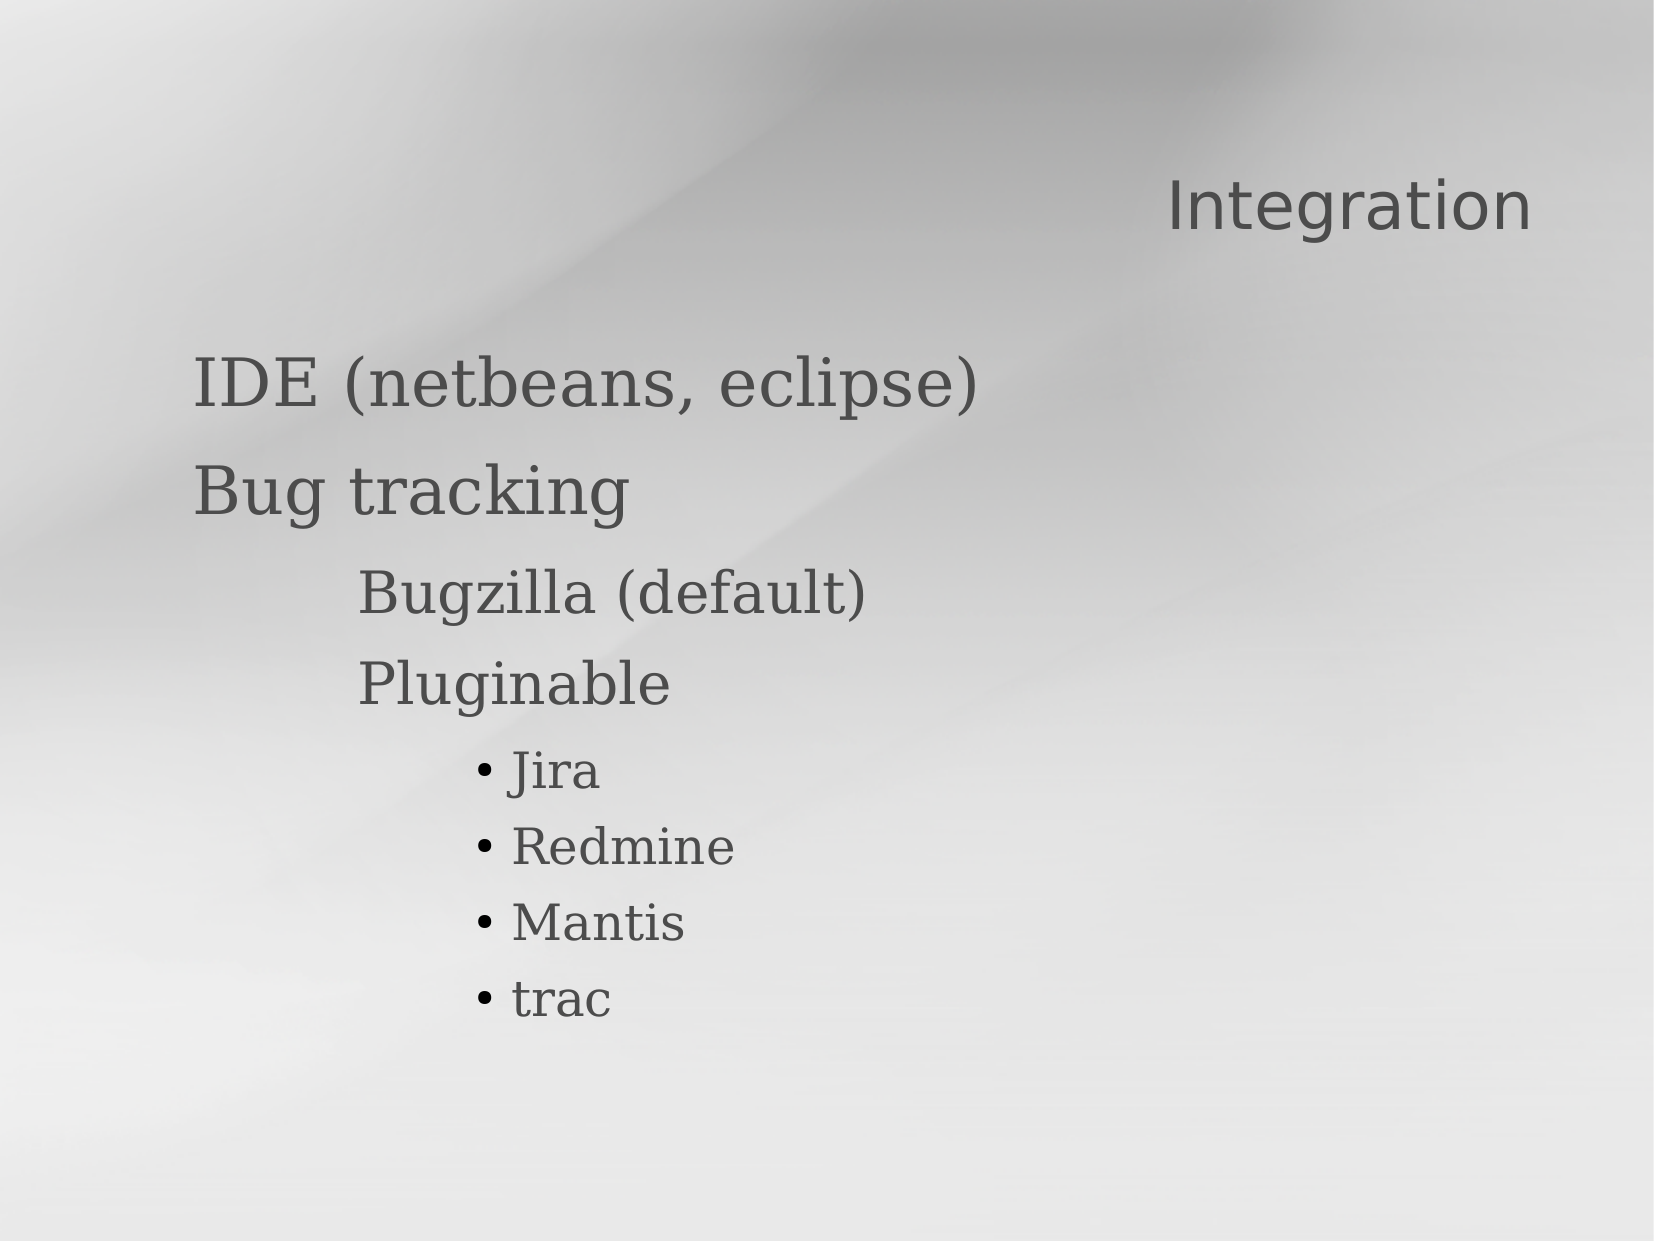

# Integration
IDE (netbeans, eclipse)
Bug tracking
Bugzilla (default)
Pluginable
Jira
Redmine
Mantis
trac